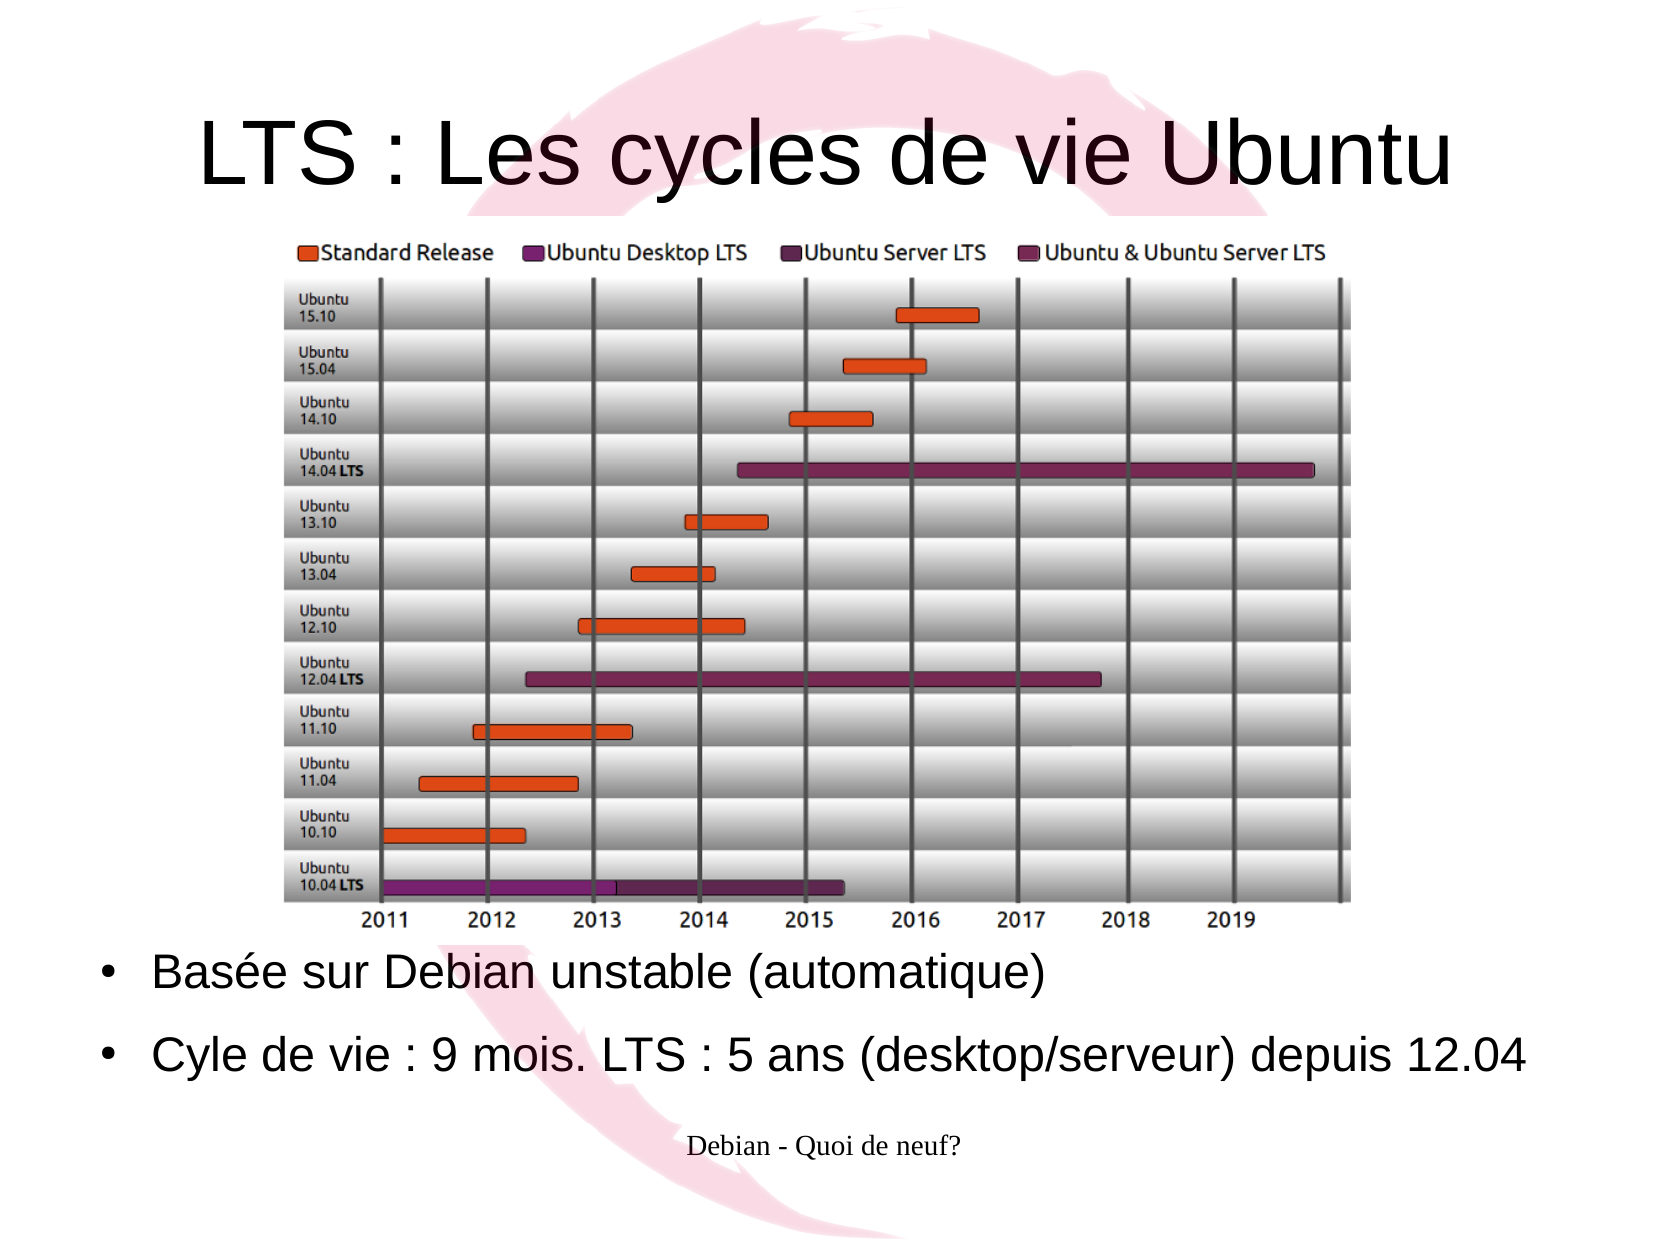

# LTS : Les cycles de vie Ubuntu
Basée sur Debian unstable (automatique)
Cyle de vie : 9 mois. LTS : 5 ans (desktop/serveur) depuis 12.04
Debian - Quoi de neuf?